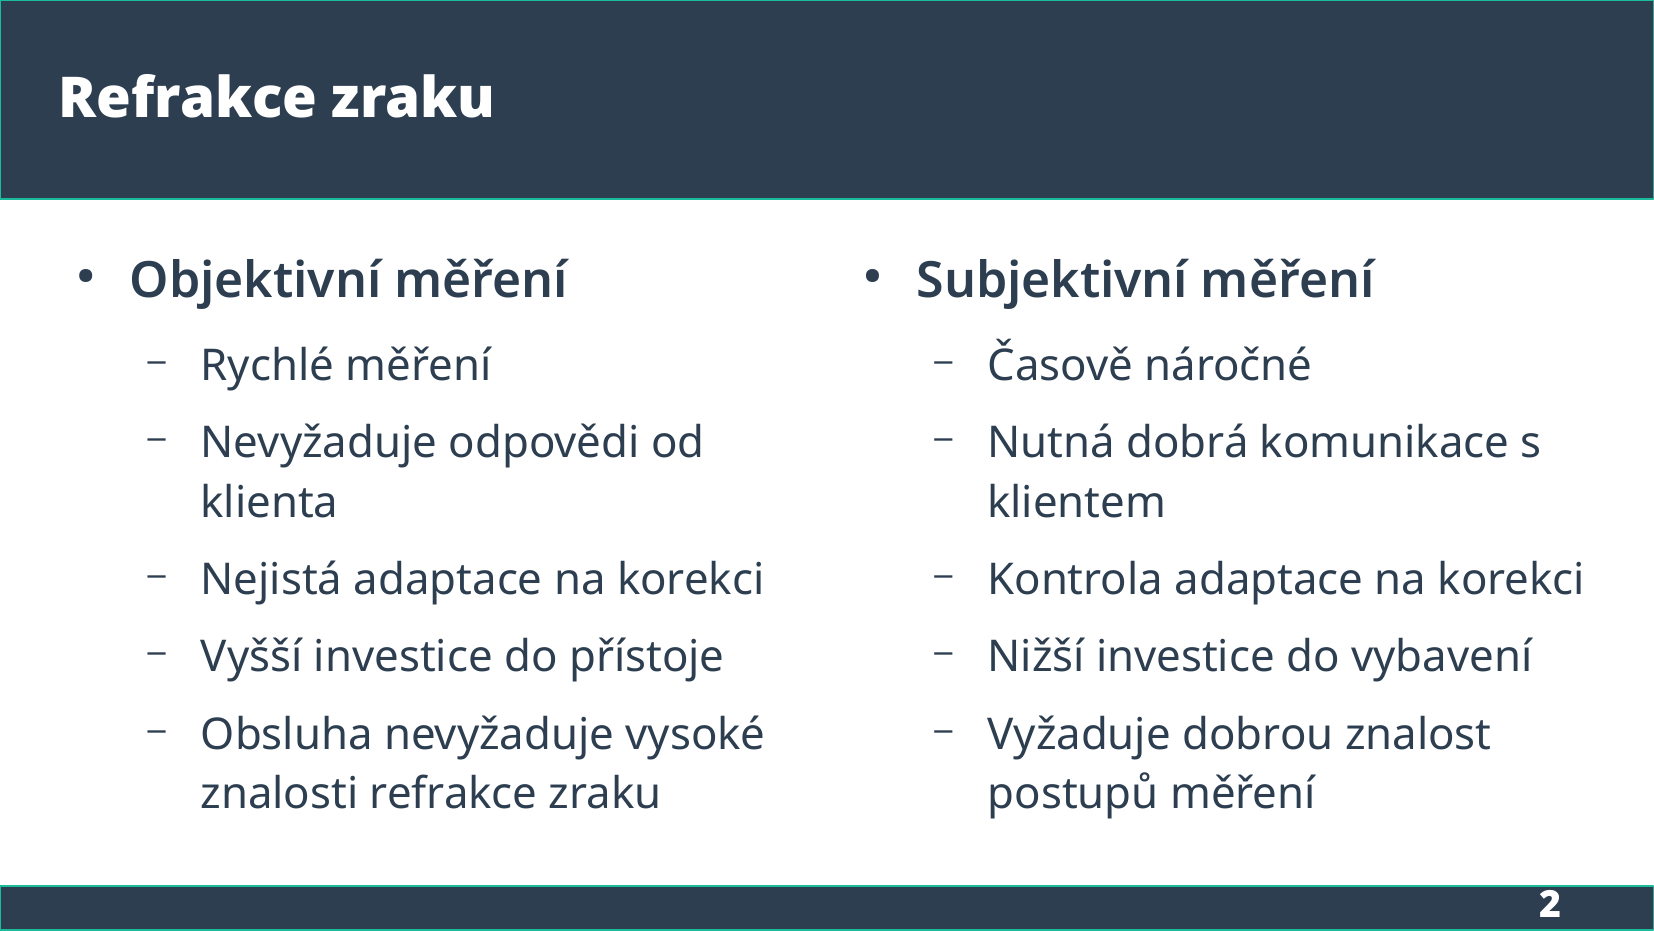

# Refrakce zraku
Objektivní měření
Rychlé měření
Nevyžaduje odpovědi od klienta
Nejistá adaptace na korekci
Vyšší investice do přístoje
Obsluha nevyžaduje vysoké znalosti refrakce zraku
Subjektivní měření
Časově náročné
Nutná dobrá komunikace s klientem
Kontrola adaptace na korekci
Nižší investice do vybavení
Vyžaduje dobrou znalost postupů měření
2